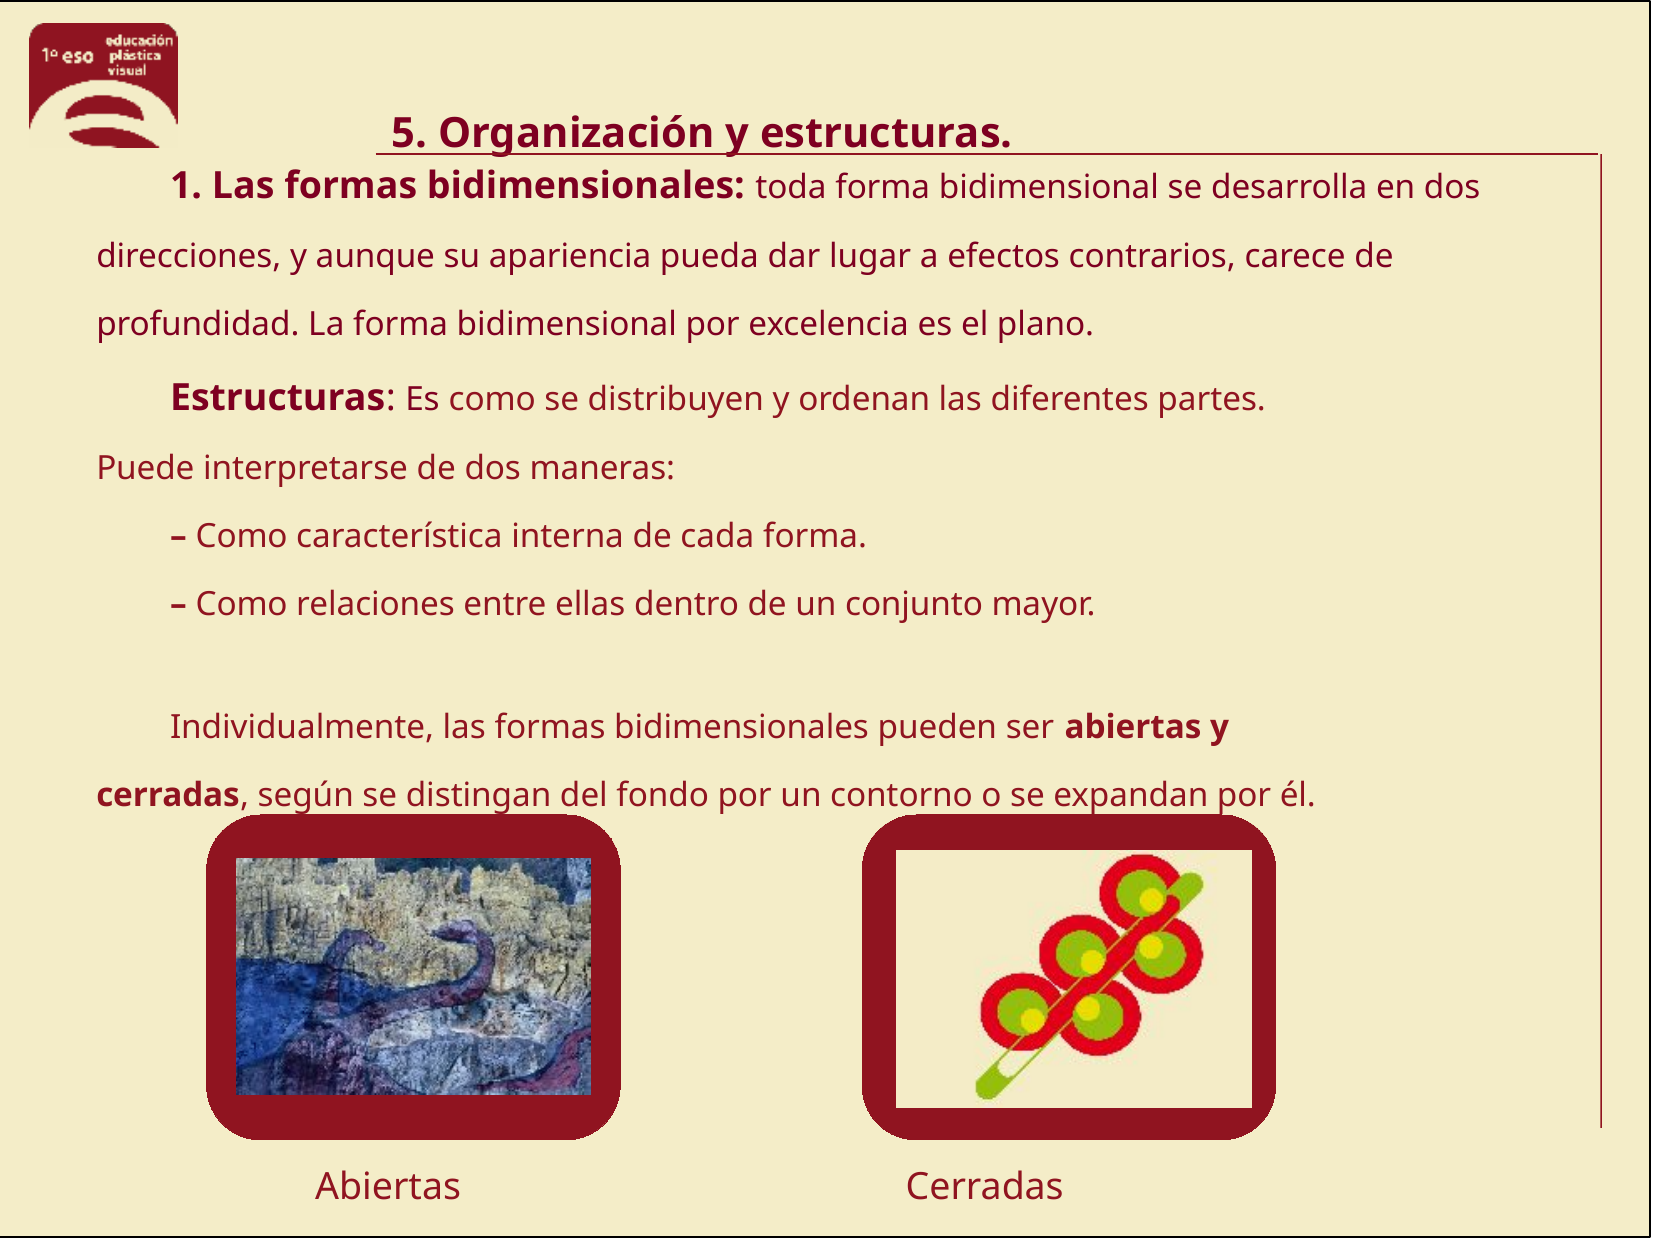

5. Organización y estructuras.
	1. Las formas bidimensionales: toda forma bidimensional se desarrolla en dos direcciones, y aunque su apariencia pueda dar lugar a efectos contrarios, carece de profundidad. La forma bidimensional por excelencia es el plano.
	Estructuras: Es como se distribuyen y ordenan las diferentes partes. 				Puede interpretarse de dos maneras:
	– Como característica interna de cada forma.
	– Como relaciones entre ellas dentro de un conjunto mayor.
	Individualmente, las formas bidimensionales pueden ser abiertas y 					cerradas, según se distingan del fondo por un contorno o se expandan por él.
#
Abiertas							Cerradas